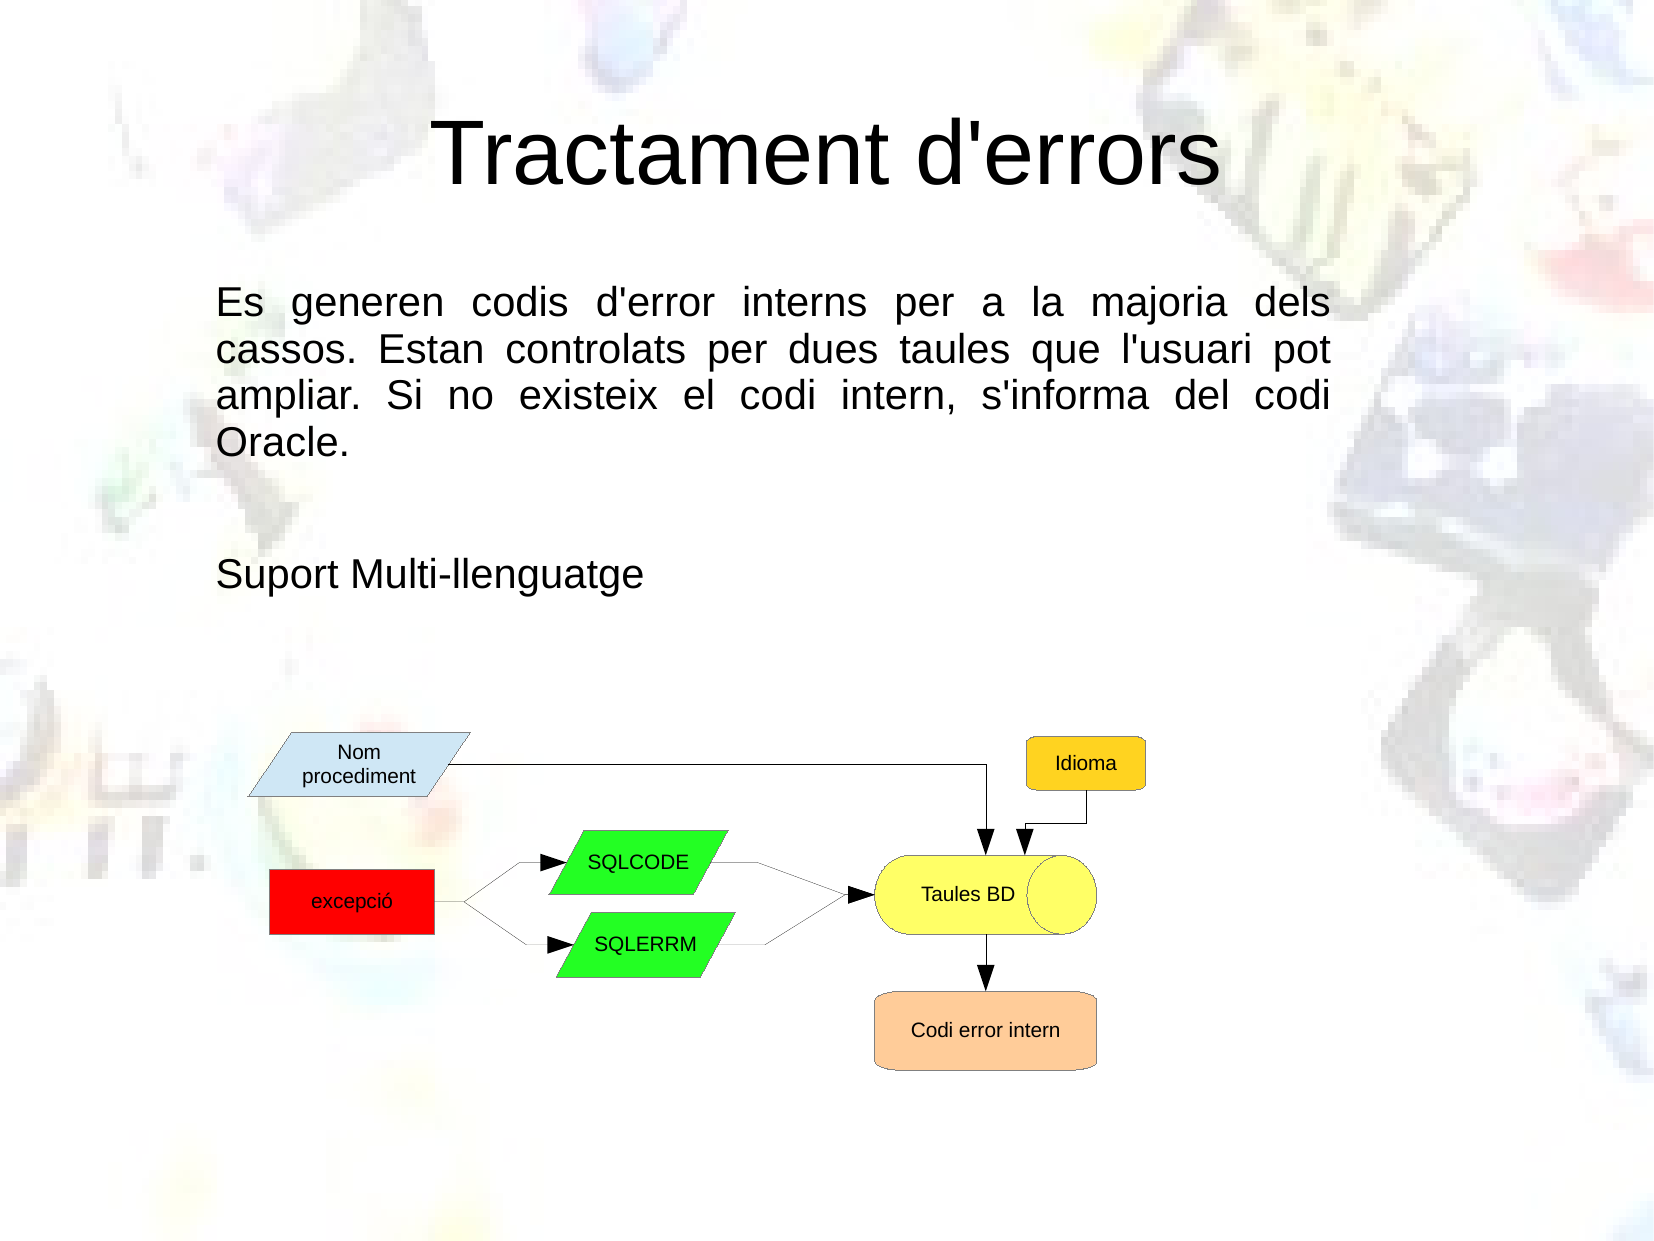

# Tractament d'errors
Es generen codis d'error interns per a la majoria dels cassos. Estan controlats per dues taules que l'usuari pot ampliar. Si no existeix el codi intern, s'informa del codi Oracle.
Suport Multi-llenguatge
Nom
procediment
Idioma
SQLCODE
Taules BD
excepció
SQLERRM
Codi error intern